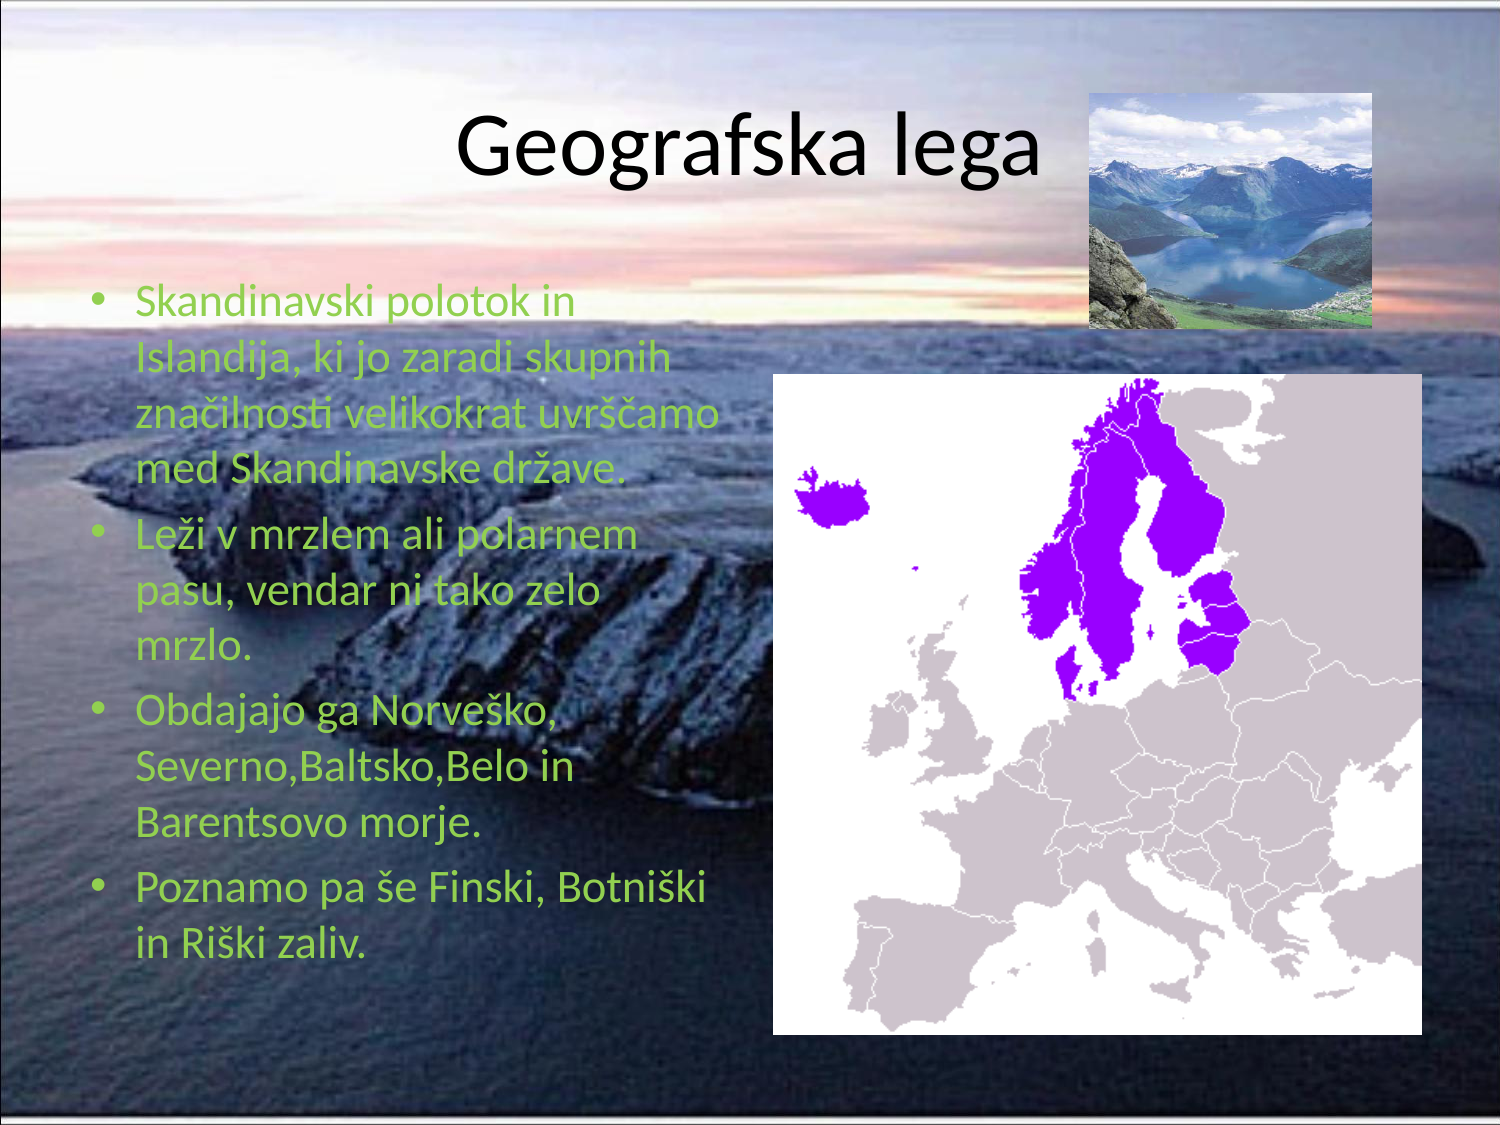

# Geografska lega
Skandinavski polotok in Islandija, ki jo zaradi skupnih značilnosti velikokrat uvrščamo med Skandinavske države.
Leži v mrzlem ali polarnem pasu, vendar ni tako zelo mrzlo.
Obdajajo ga Norveško, Severno,Baltsko,Belo in Barentsovo morje.
Poznamo pa še Finski, Botniški in Riški zaliv.